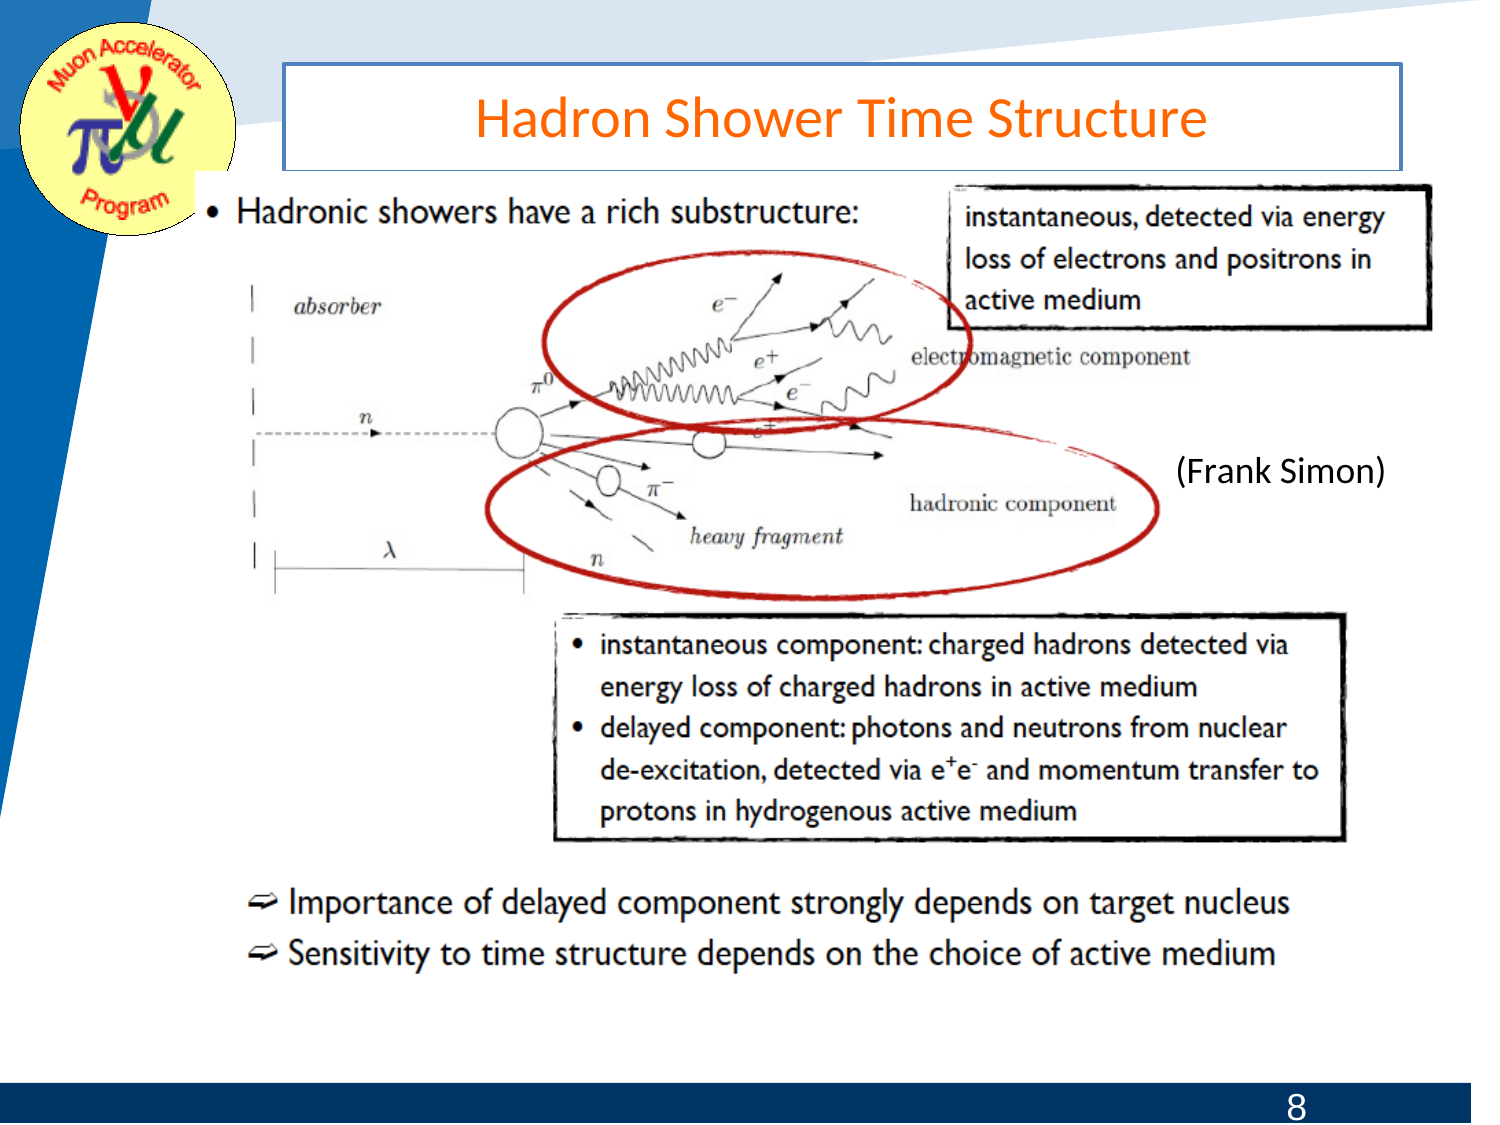

# Hadron Shower Time Structure
(Frank Simon)
Ronald Lipton, Fermilab